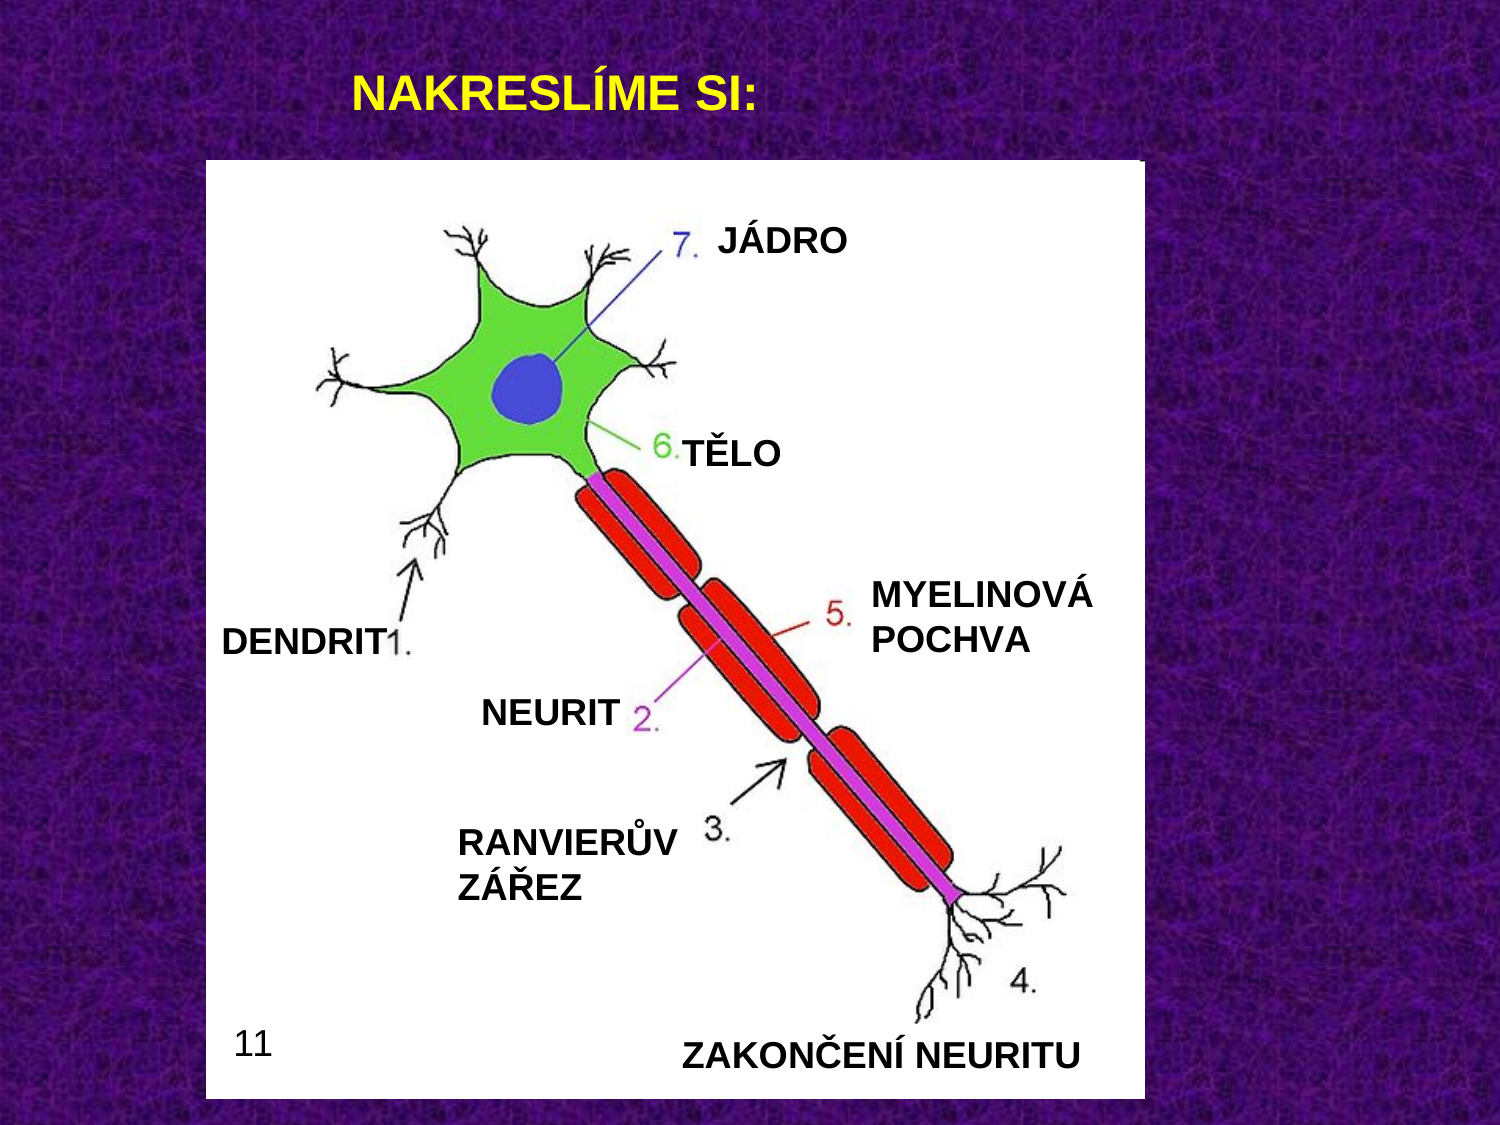

NAKRESLÍME SI:
JÁDRO
TĚLO
MYELINOVÁ POCHVA
DENDRIT
NEURIT
RANVIERŮV ZÁŘEZ
11
ZAKONČENÍ NEURITU